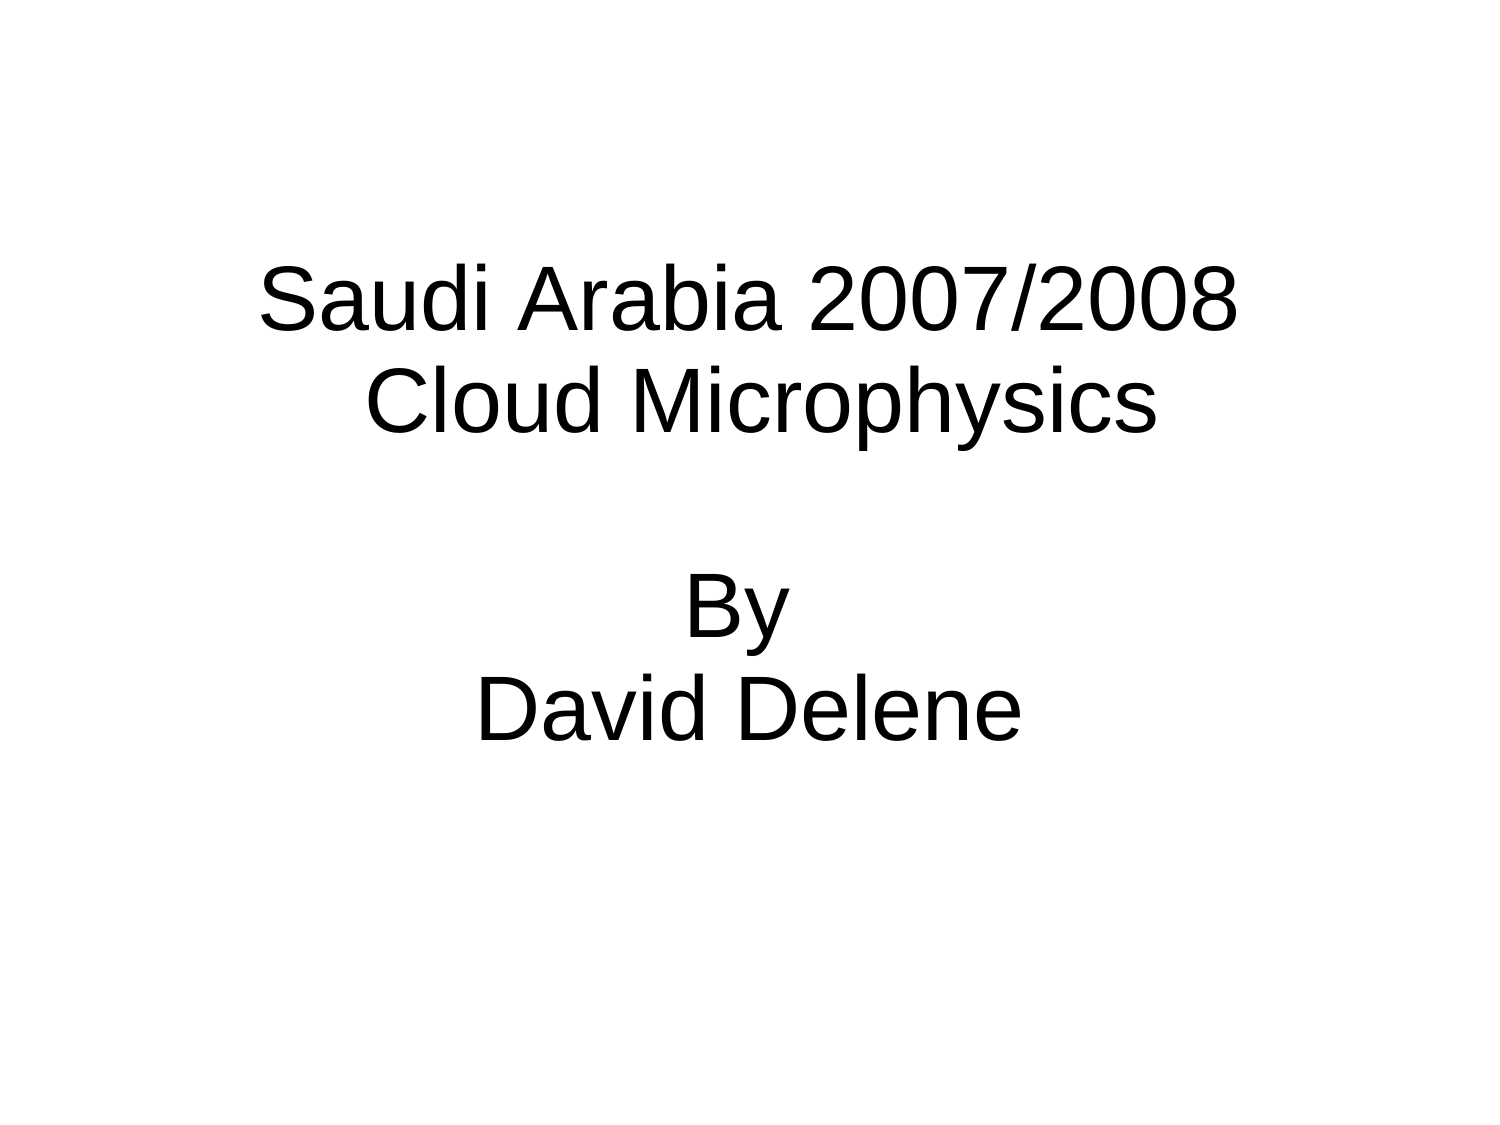

# Saudi Arabia 2007/2008 Cloud Microphysics By David Delene